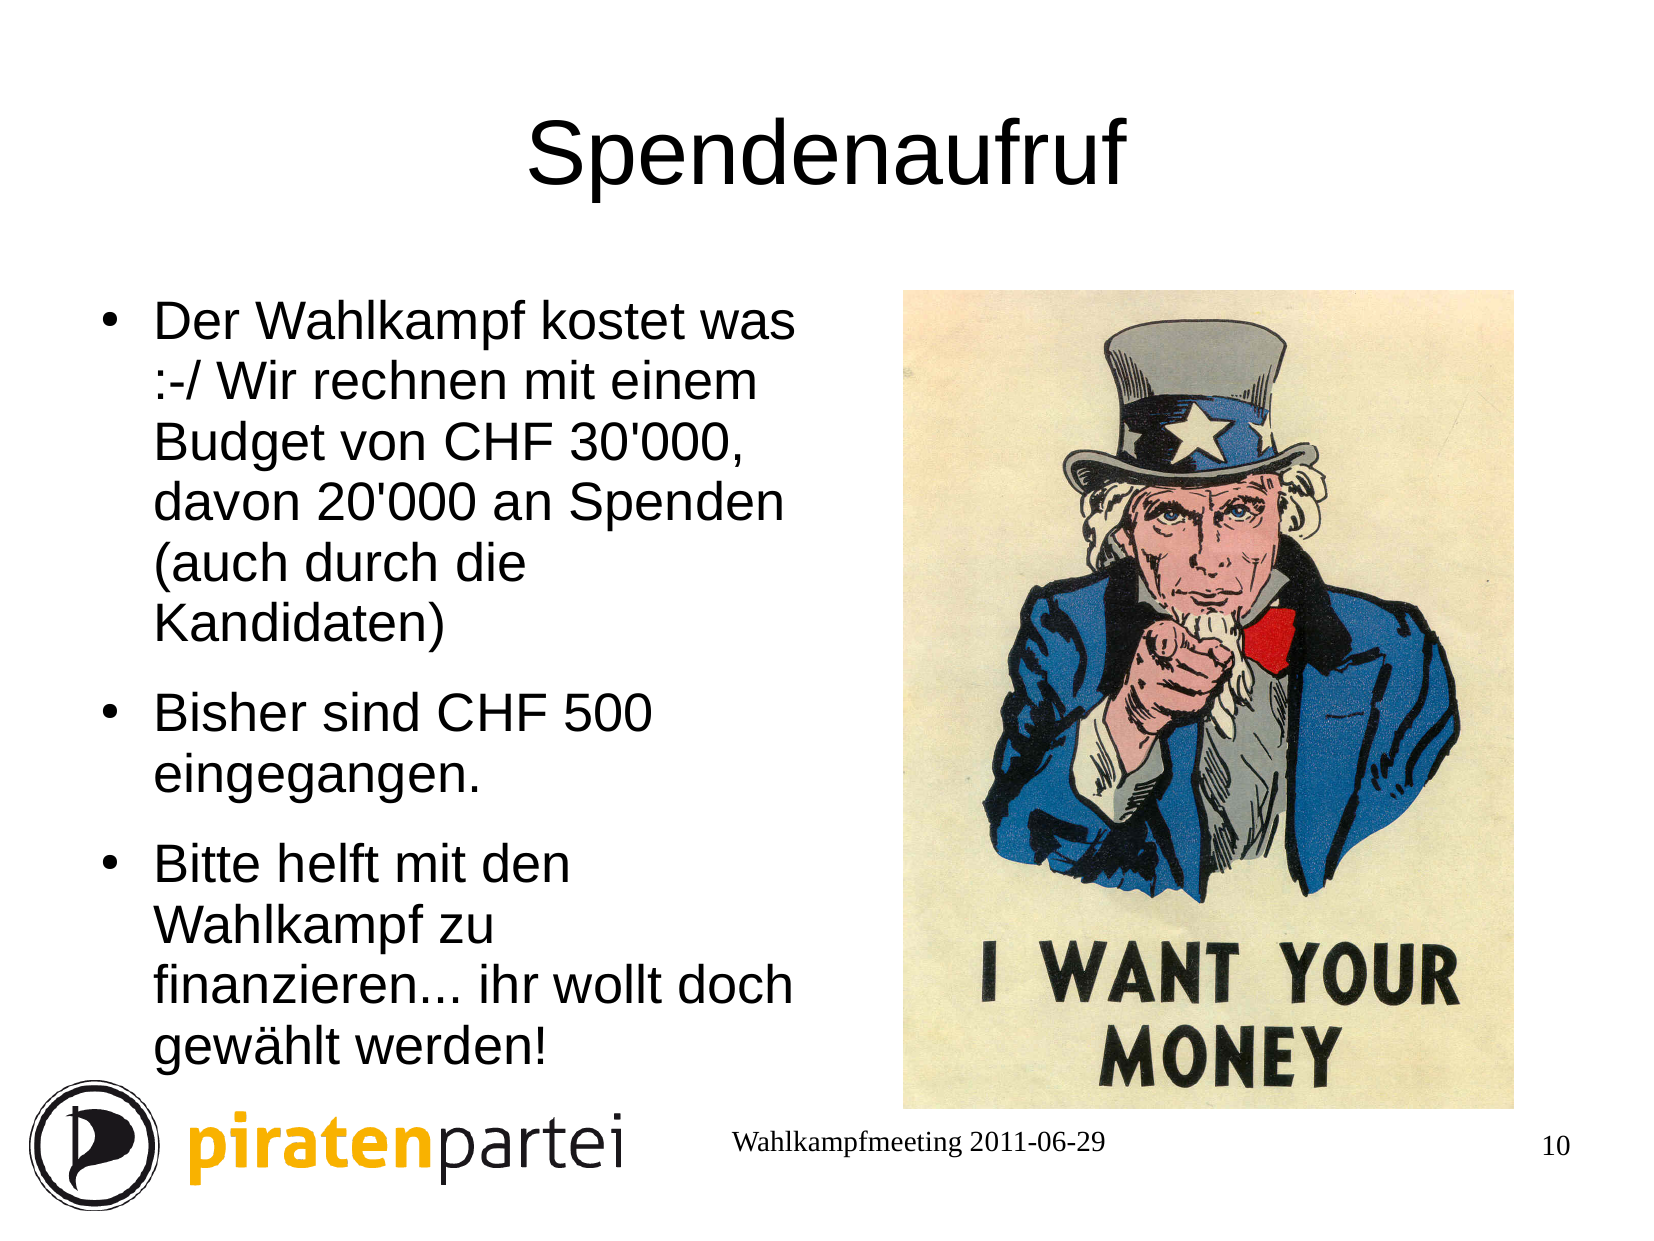

# Spendenaufruf
Der Wahlkampf kostet was :-/ Wir rechnen mit einem Budget von CHF 30'000, davon 20'000 an Spenden (auch durch die Kandidaten)
Bisher sind CHF 500 eingegangen.
Bitte helft mit den Wahlkampf zu finanzieren... ihr wollt doch gewählt werden!
Wahlkampfmeeting 2011-06-29
10